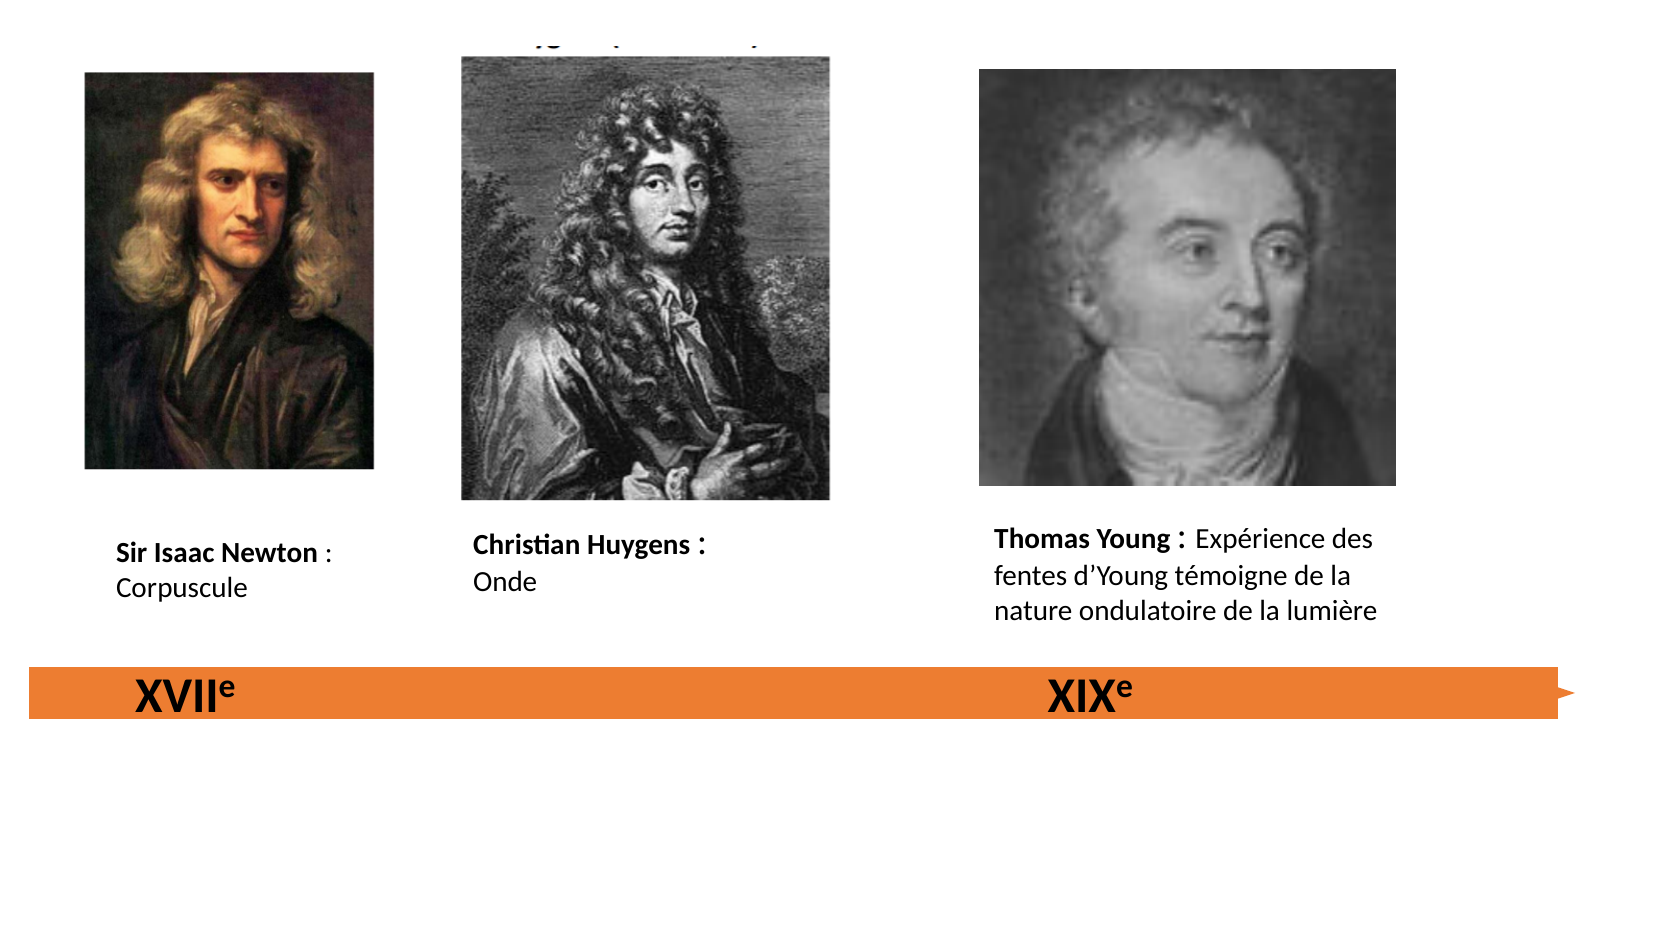

Thomas Young : Expérience des fentes d’Young témoigne de la nature ondulatoire de la lumière
Christian Huygens : Onde
Sir Isaac Newton : Corpuscule
XVIIe
XIXe